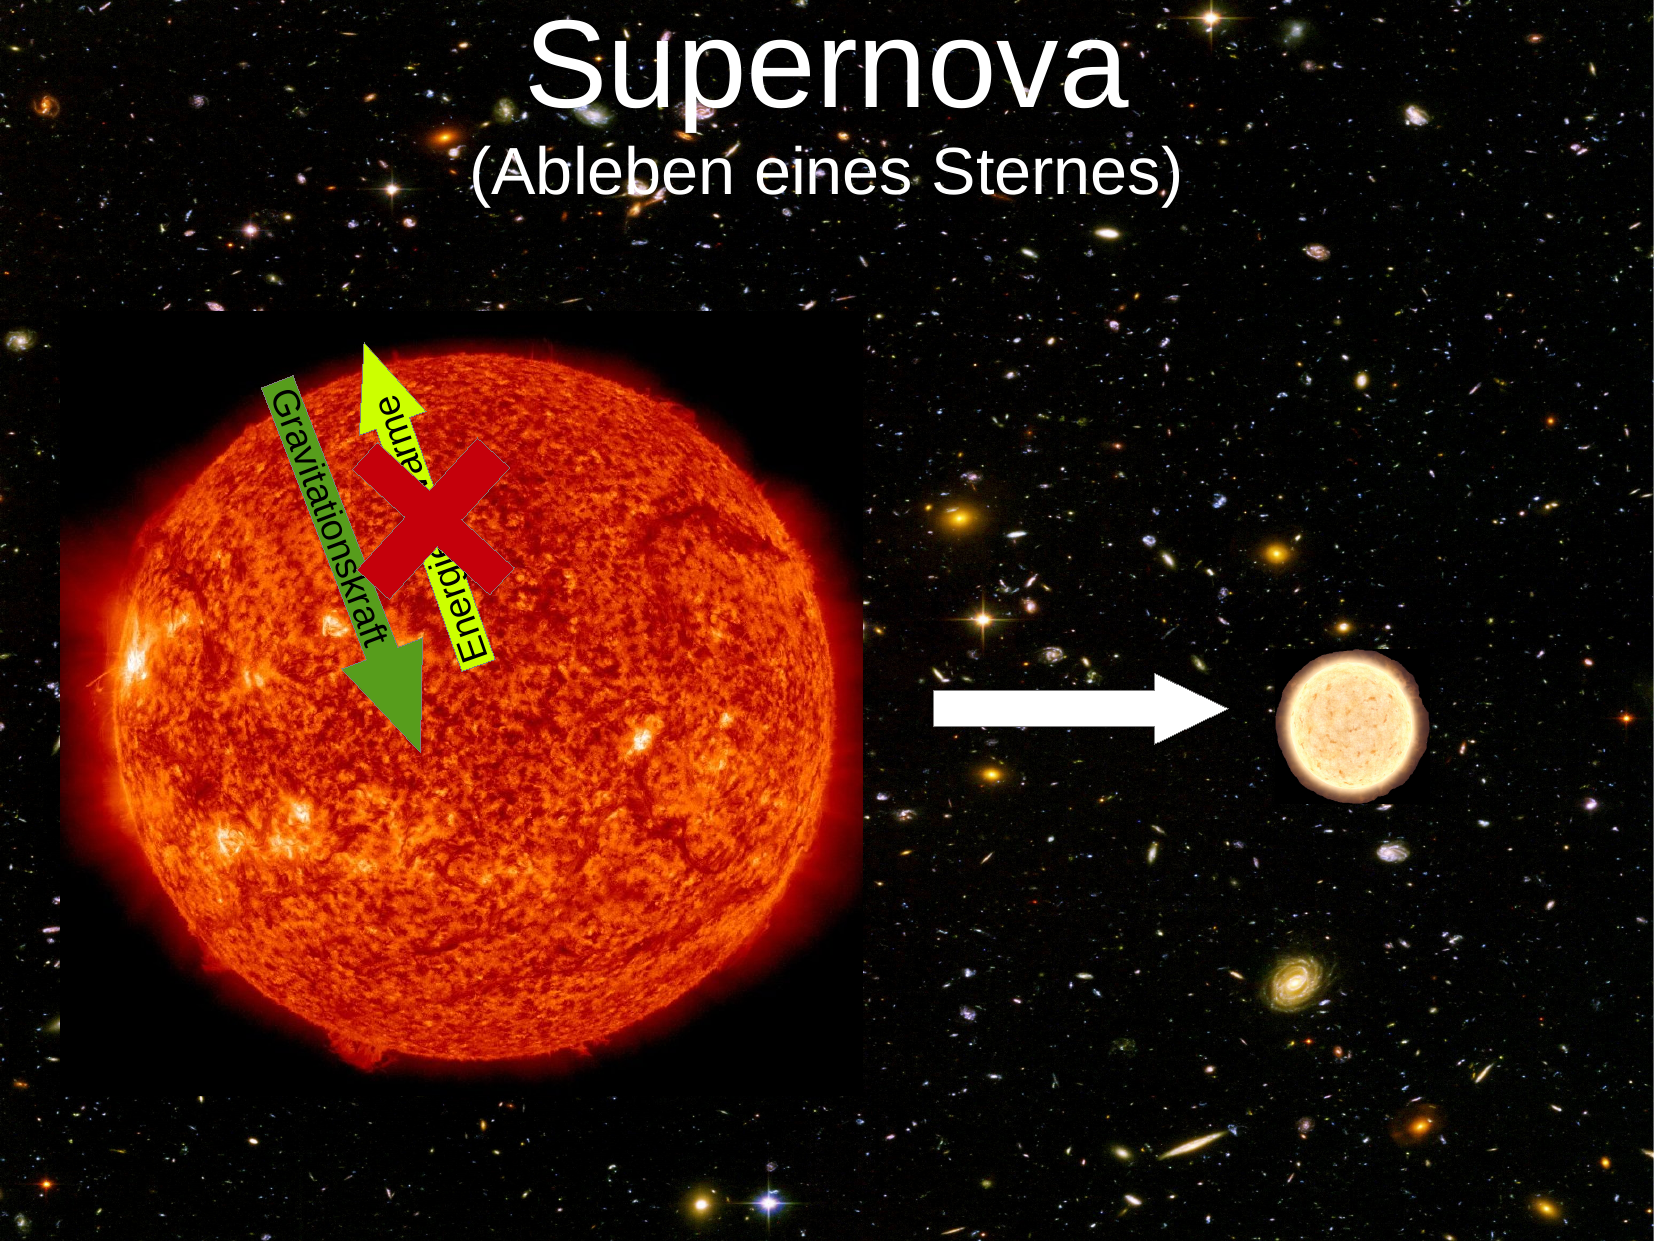

# Supernova (Ableben eines Sternes)
Energie / Wärme
Gravitationskraft